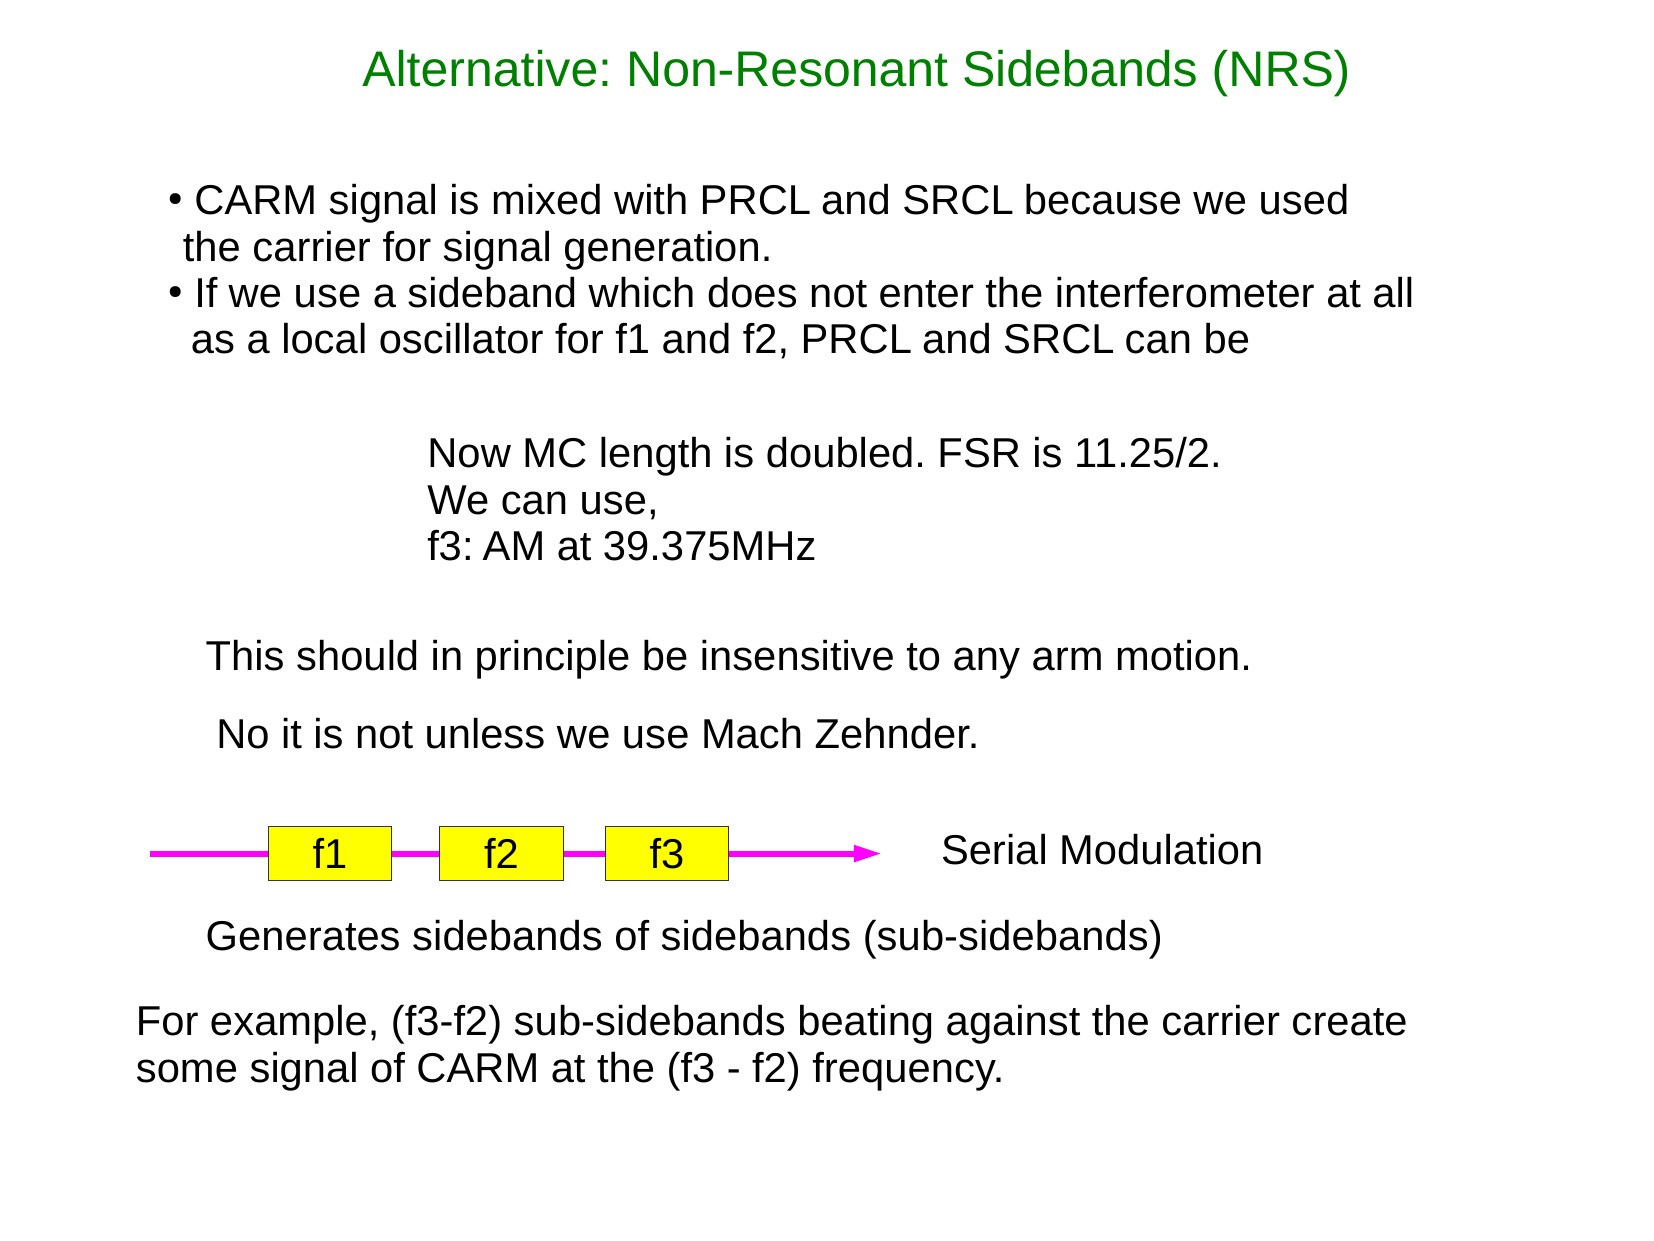

Alternative: Non-Resonant Sidebands (NRS)
 CARM signal is mixed with PRCL and SRCL because we used
the carrier for signal generation.
 If we use a sideband which does not enter the interferometer at all
 as a local oscillator for f1 and f2, PRCL and SRCL can be
Now MC length is doubled. FSR is 11.25/2.
We can use,
f3: AM at 39.375MHz
This should in principle be insensitive to any arm motion.
No it is not unless we use Mach Zehnder.
Serial Modulation
f1
f2
f2
f3
Generates sidebands of sidebands (sub-sidebands)
For example, (f3-f2) sub-sidebands beating against the carrier create
some signal of CARM at the (f3 - f2) frequency.